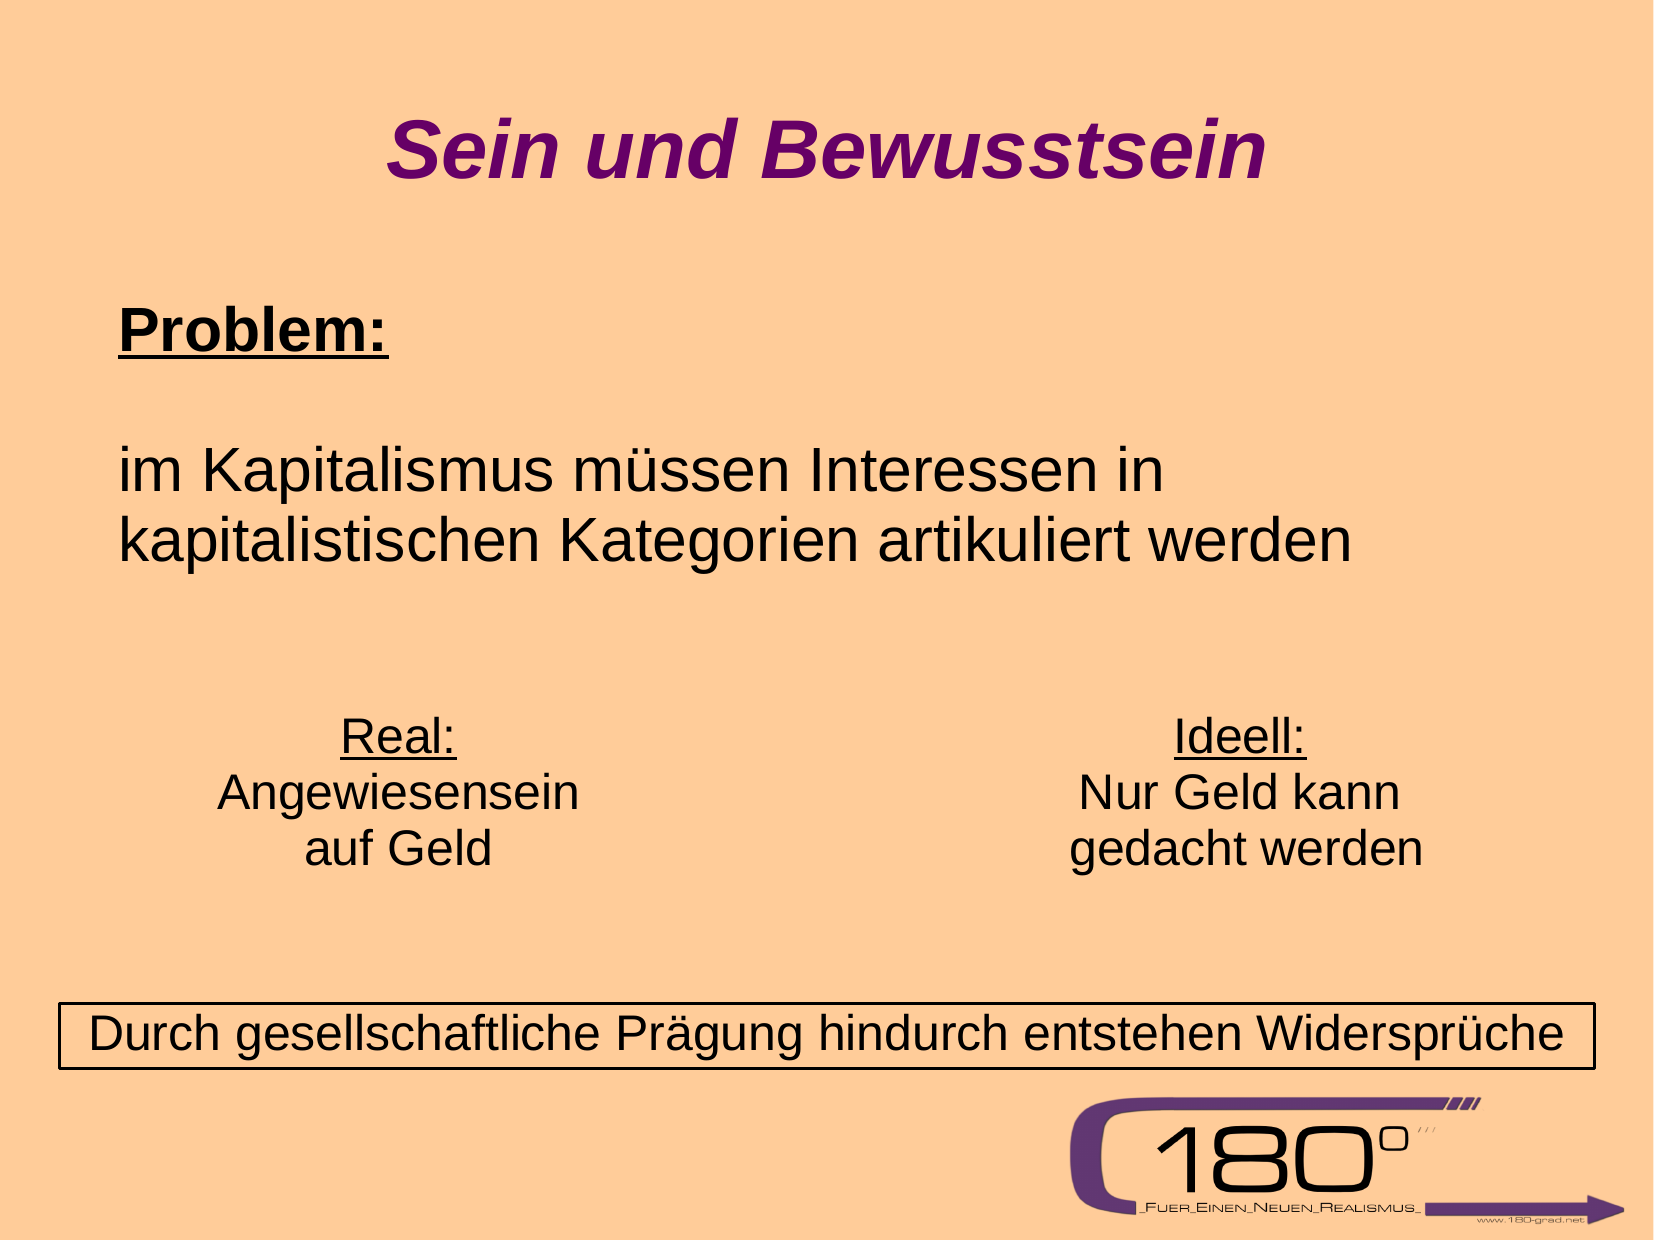

# Sein und Bewusstsein
Problem:
im Kapitalismus müssen Interessen in
kapitalistischen Kategorien artikuliert werden
Real:
Angewiesensein
auf Geld
Ideell:
Nur Geld kann
 gedacht werden
Durch gesellschaftliche Prägung hindurch entstehen Widersprüche